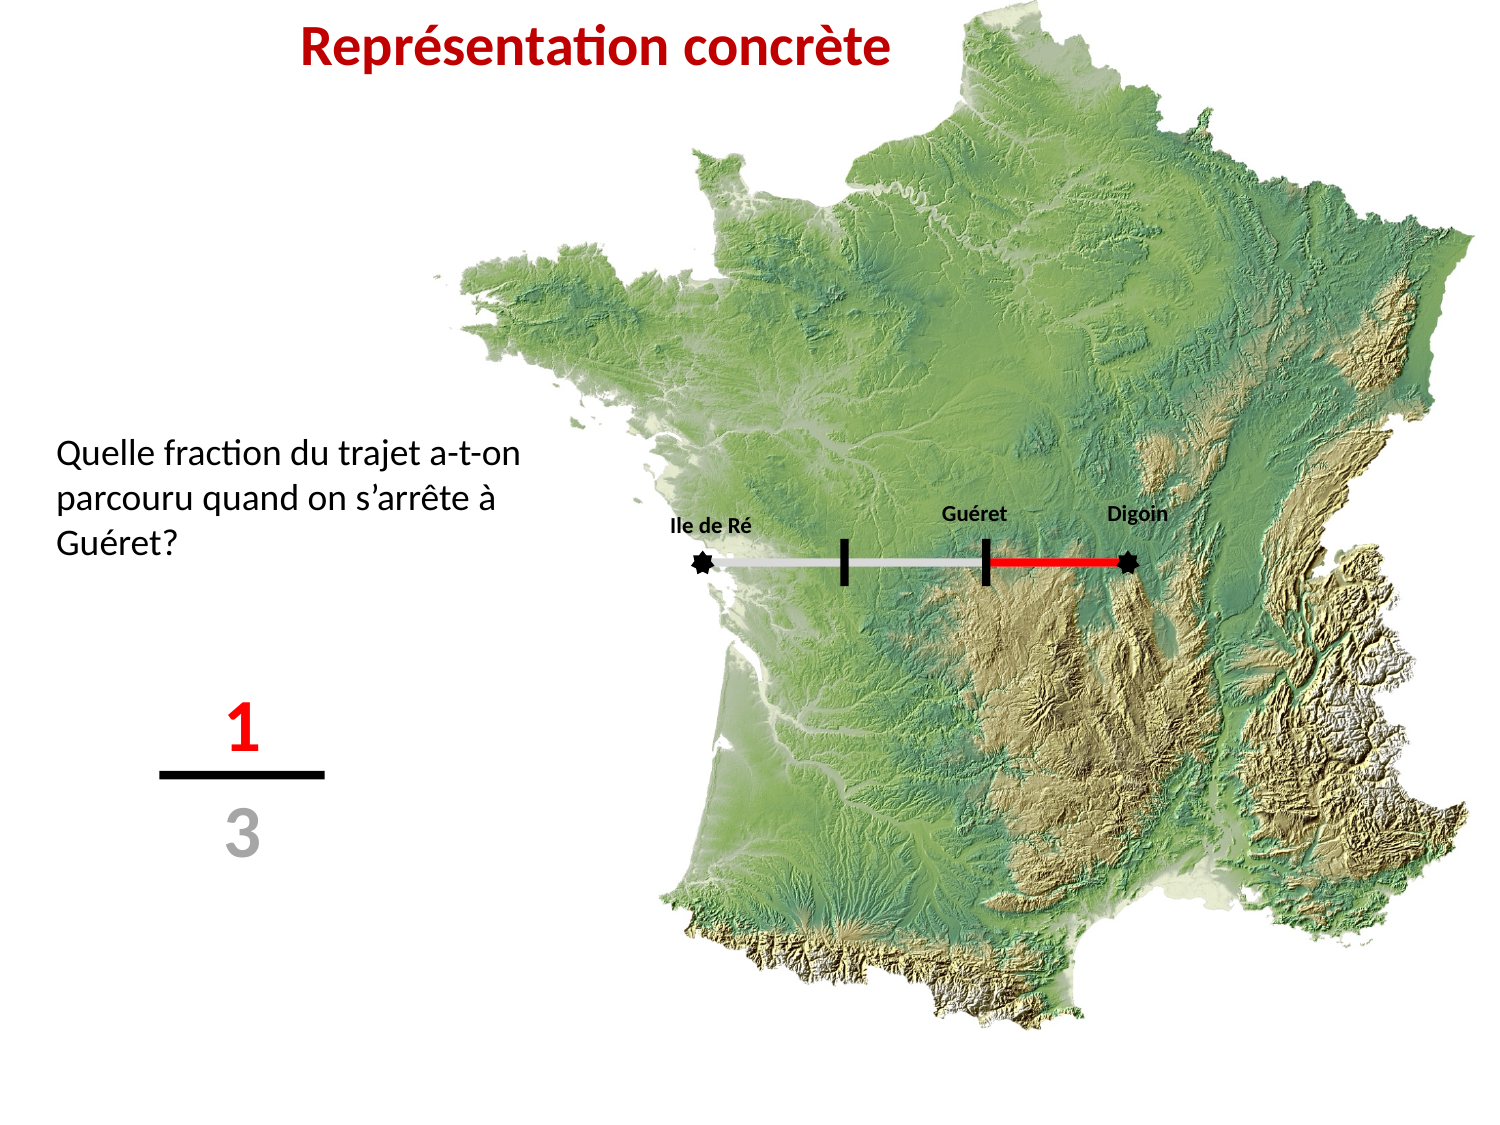

Représentation concrète
Quelle fraction du trajet a-t-on parcouru quand on s’arrête à Guéret?
Guéret
Digoin
Ile de Ré
1
3